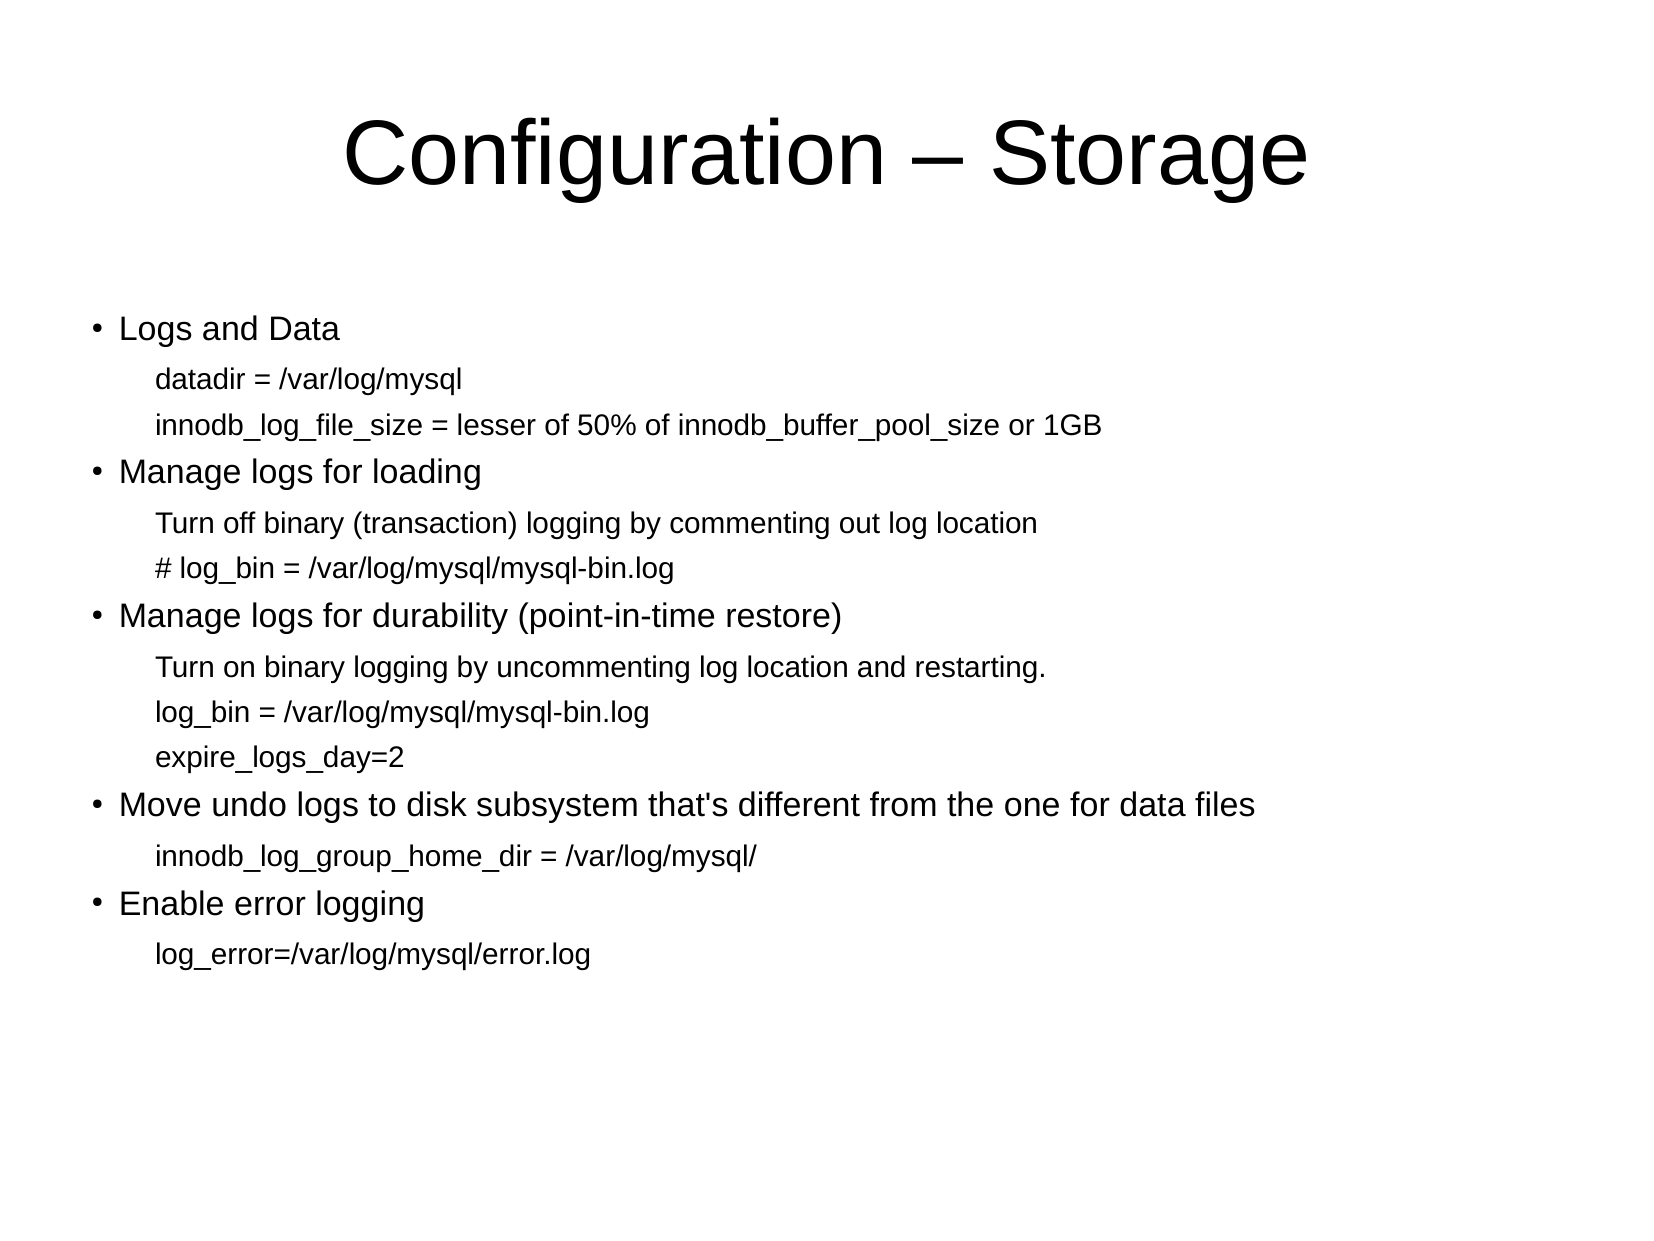

# Configuration – Storage
Logs and Data
datadir = /var/log/mysql
innodb_log_file_size = lesser of 50% of innodb_buffer_pool_size or 1GB
Manage logs for loading
Turn off binary (transaction) logging by commenting out log location
# log_bin = /var/log/mysql/mysql-bin.log
Manage logs for durability (point-in-time restore)
Turn on binary logging by uncommenting log location and restarting.
log_bin = /var/log/mysql/mysql-bin.log
expire_logs_day=2
Move undo logs to disk subsystem that's different from the one for data files
innodb_log_group_home_dir = /var/log/mysql/
Enable error logging
log_error=/var/log/mysql/error.log